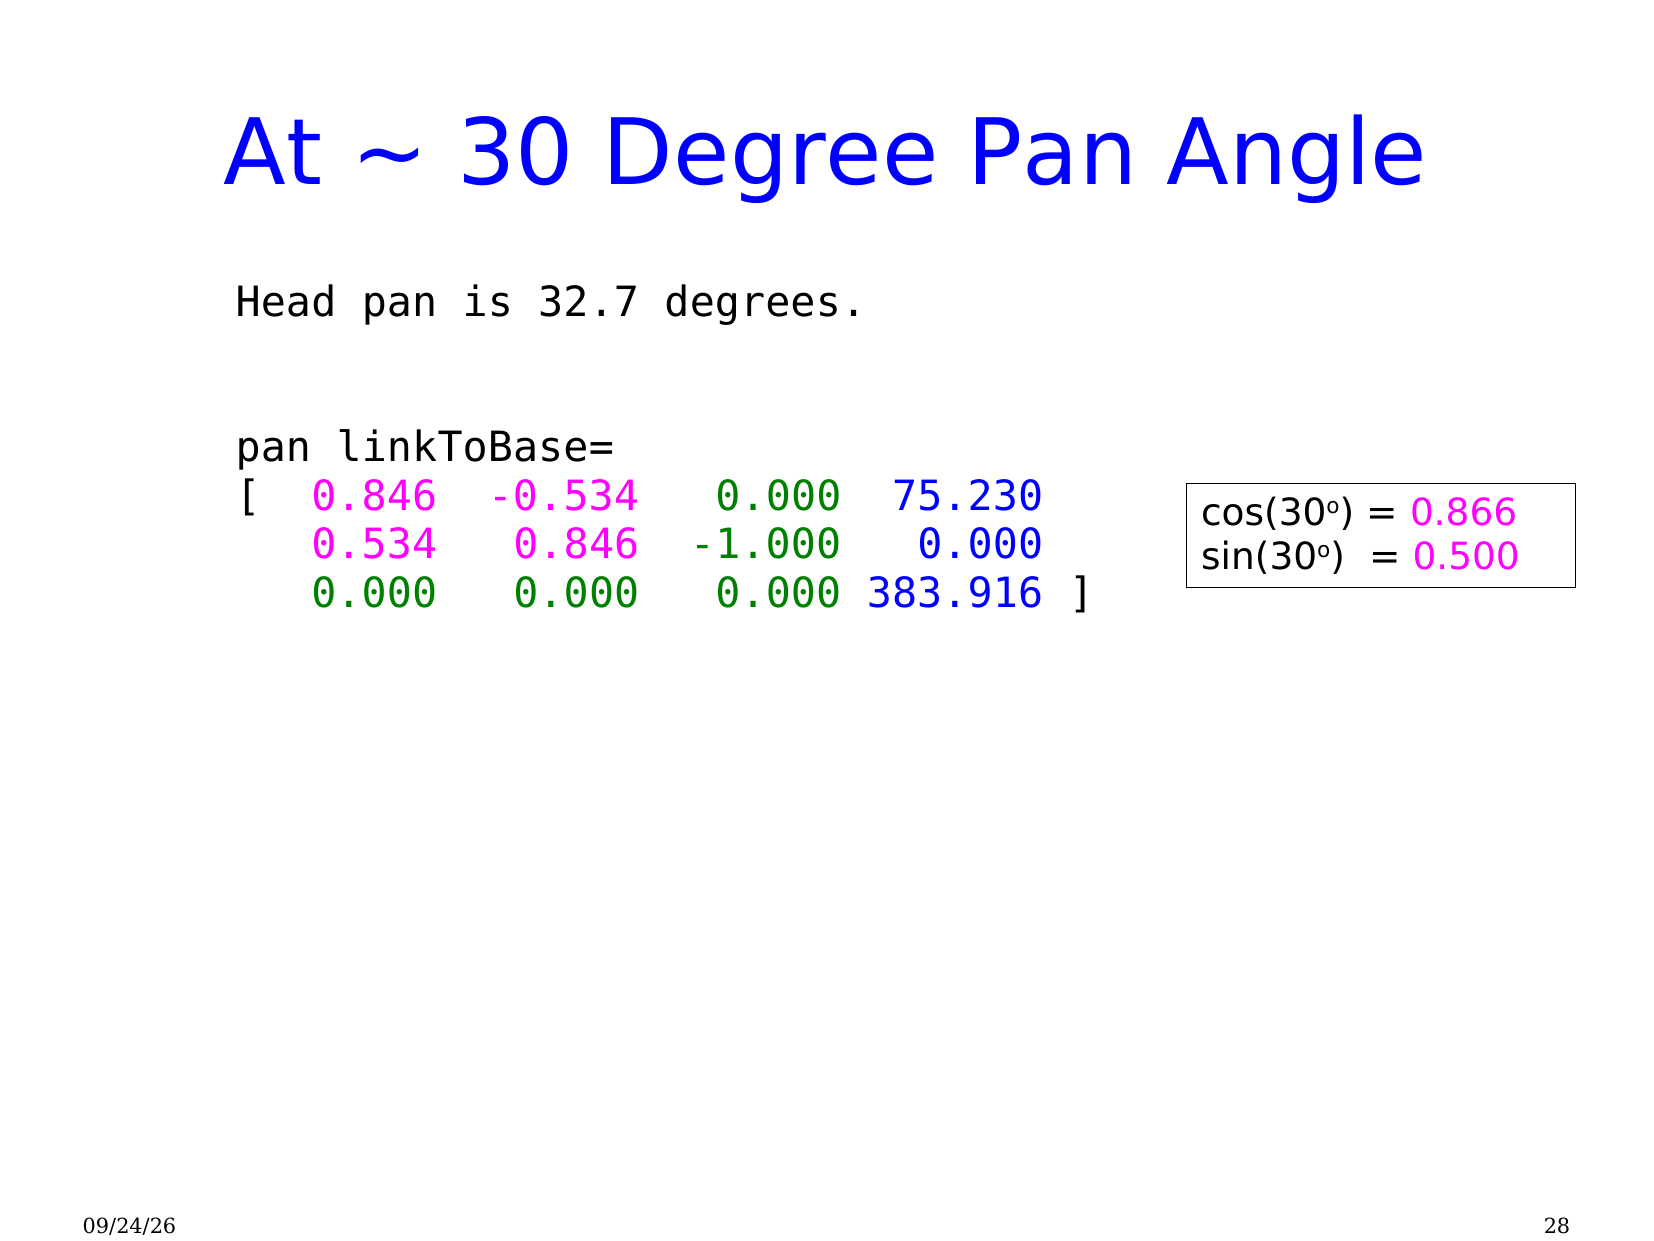

# At ~ 30 Degree Pan Angle
Head pan is 32.7 degrees.
pan linkToBase=
[ 0.846 -0.534 0.000 75.230
 0.534 0.846 -1.000 0.000
 0.000 0.000 0.000 383.916 ]
cos(30o) = 0.866
sin(30o) = 0.500
28